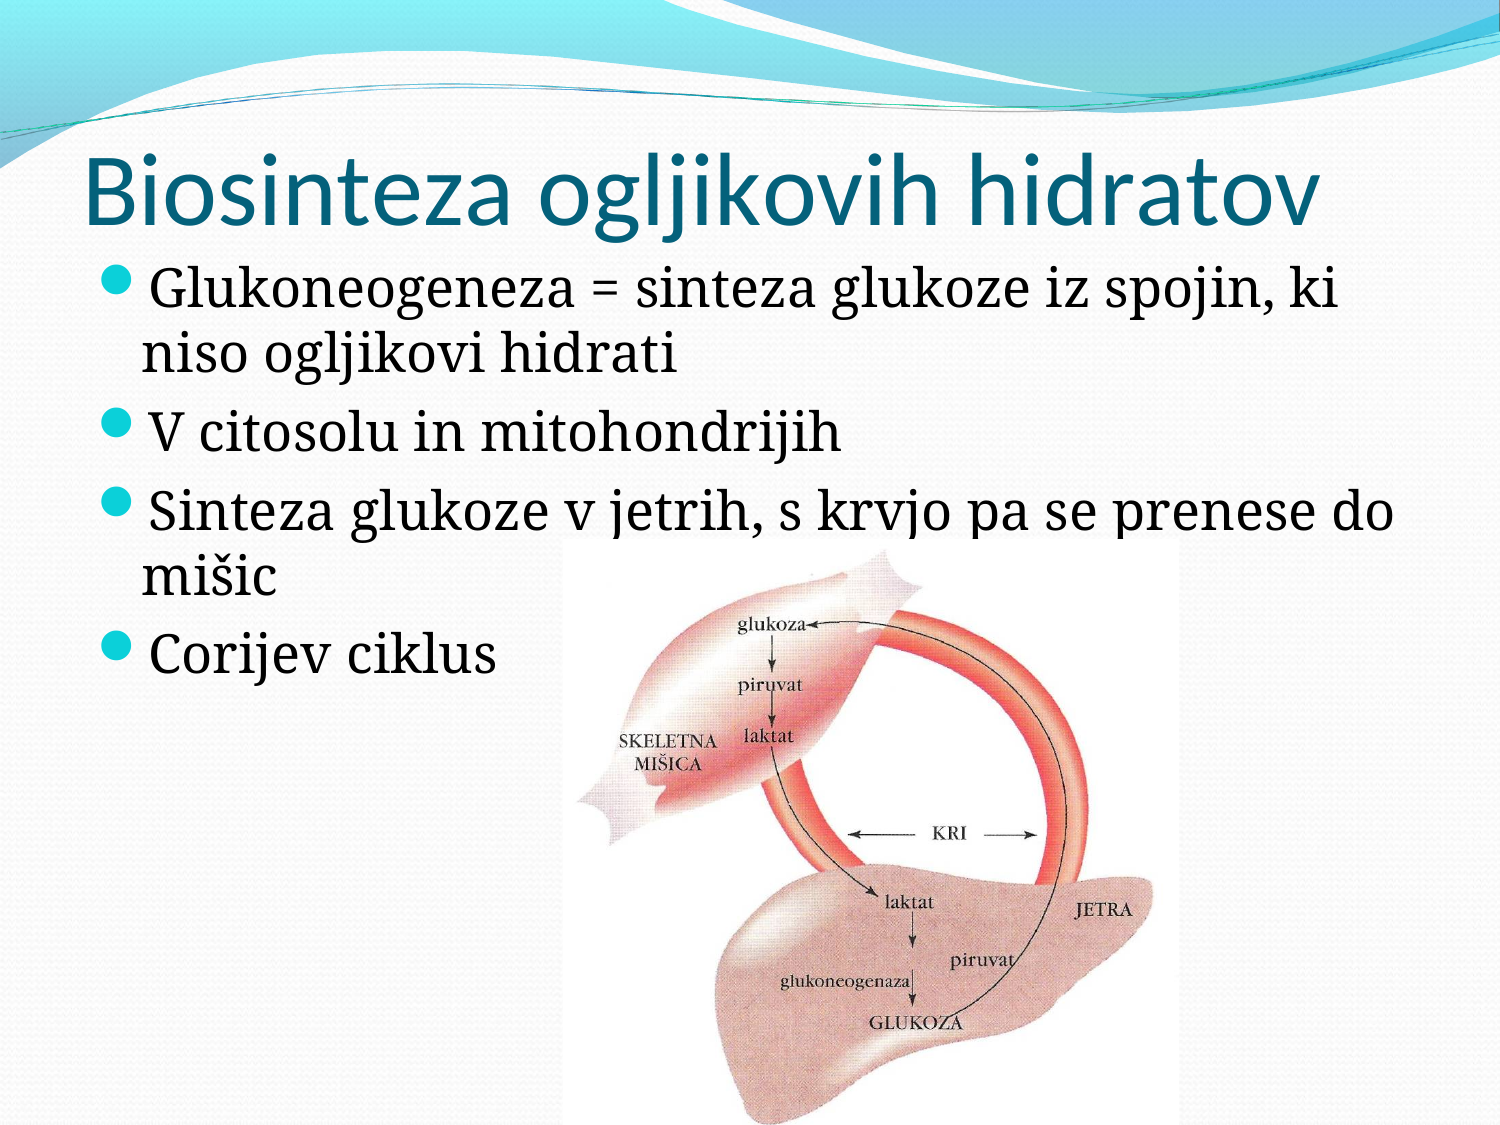

# Biosinteza ogljikovih hidratov
Glukoneogeneza = sinteza glukoze iz spojin, ki niso ogljikovi hidrati
V citosolu in mitohondrijih
Sinteza glukoze v jetrih, s krvjo pa se prenese do mišic
Corijev ciklus